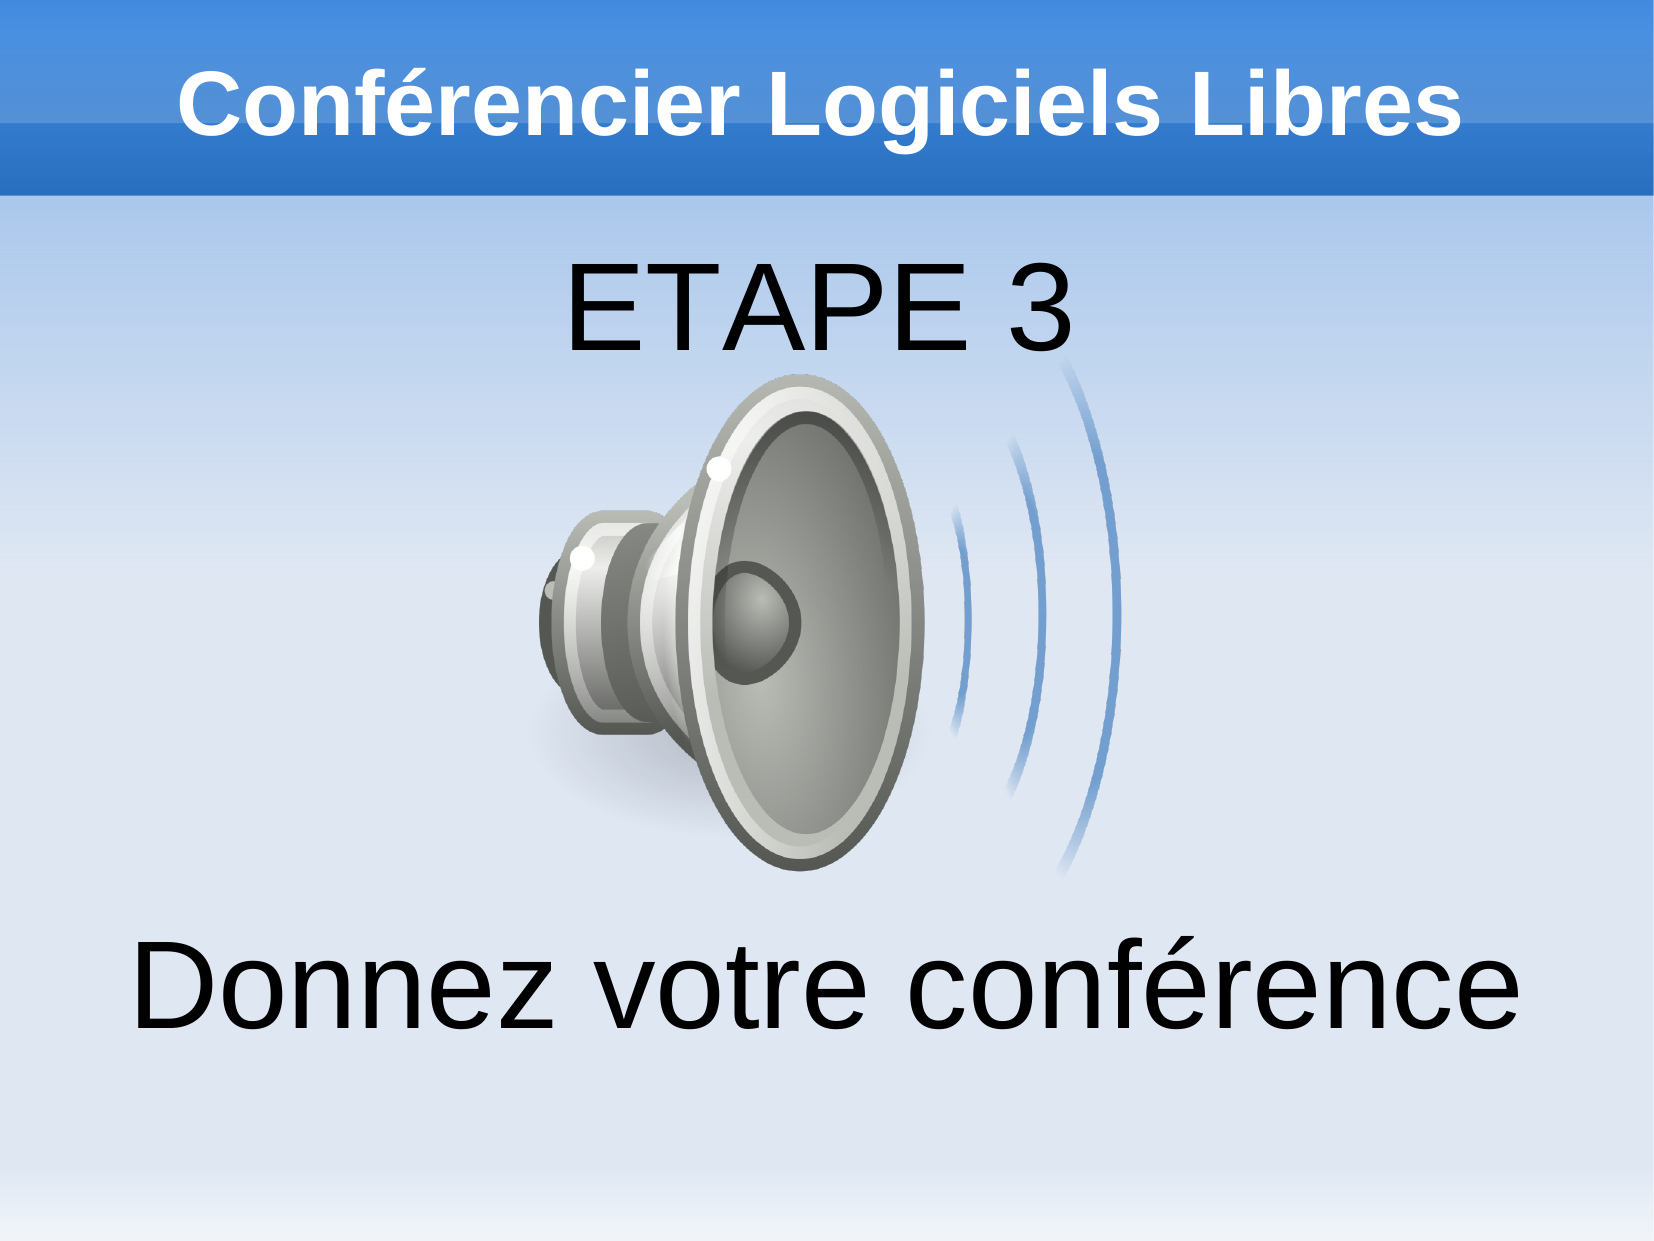

# Conférencier Logiciels Libres
ETAPE 3
Donnez votre conférence